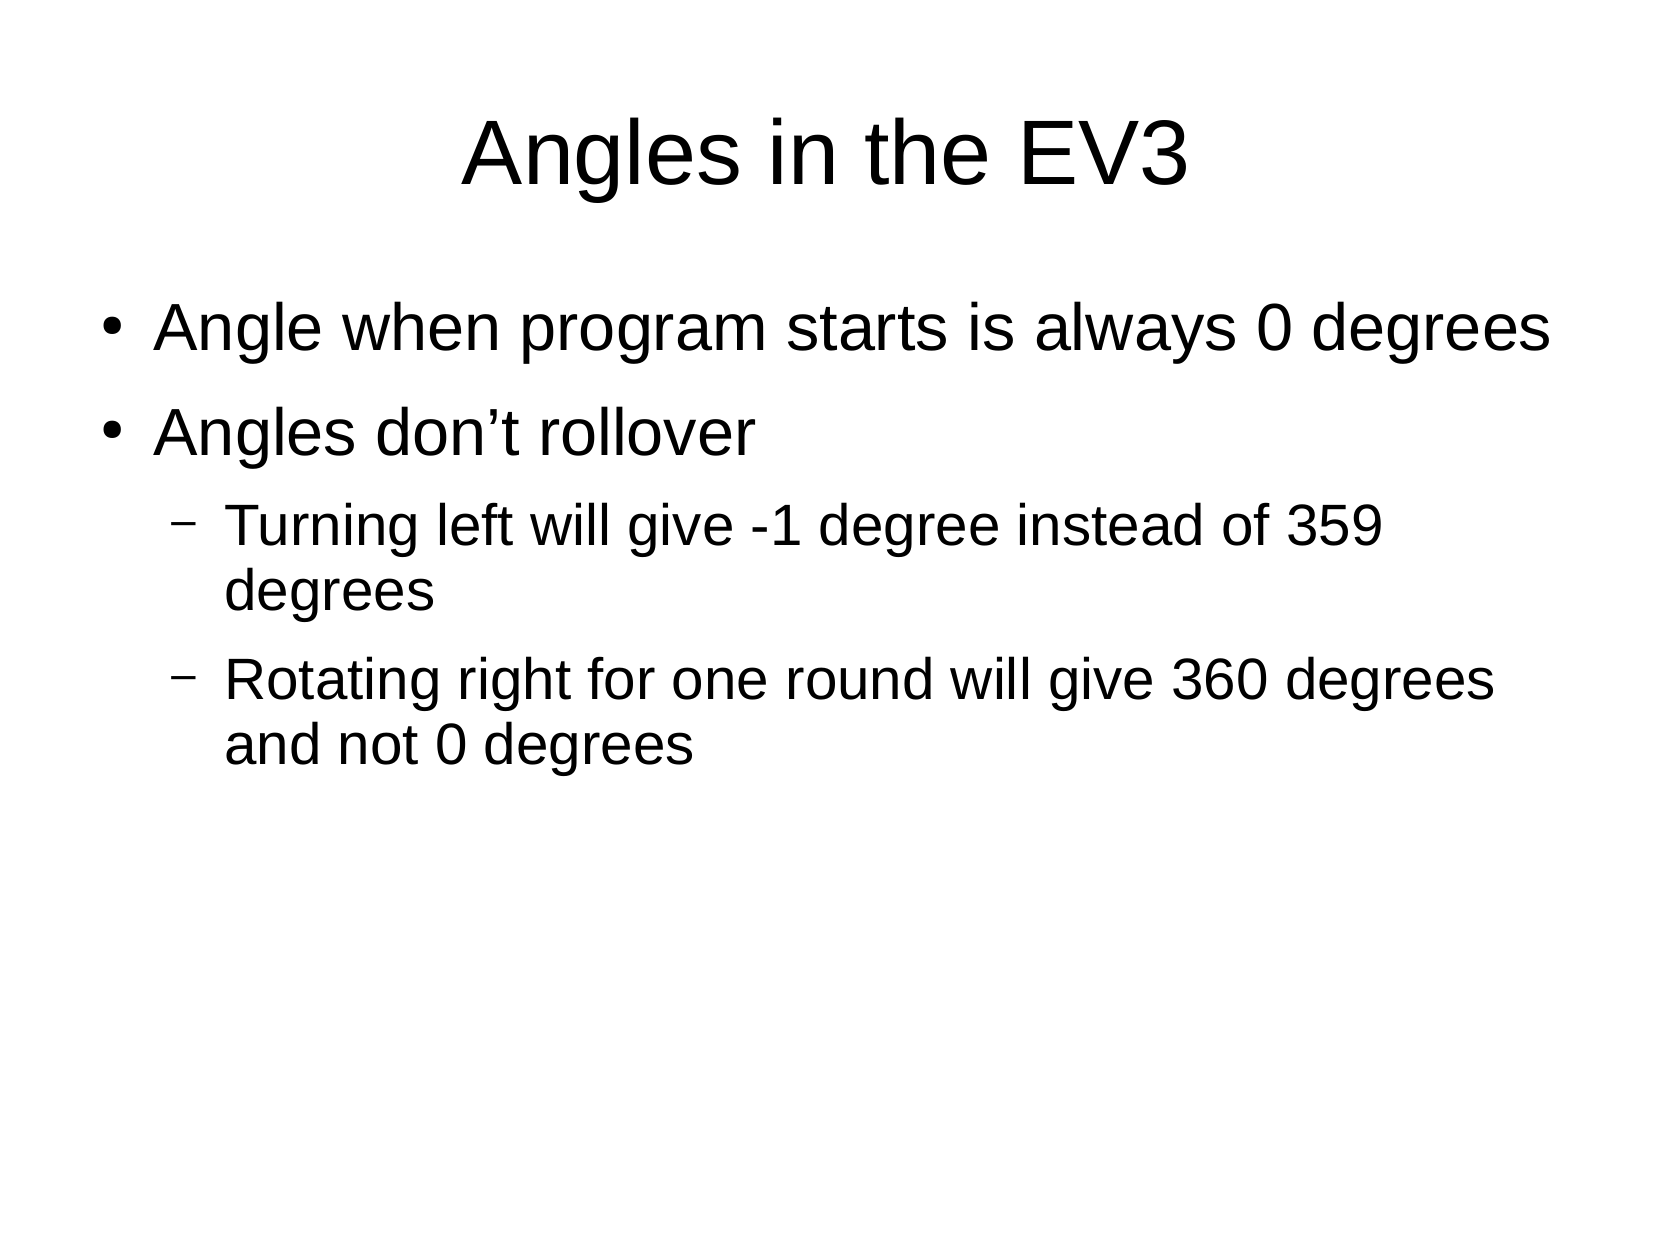

# Angles in the EV3
Angle when program starts is always 0 degrees
Angles don’t rollover
Turning left will give -1 degree instead of 359 degrees
Rotating right for one round will give 360 degrees and not 0 degrees